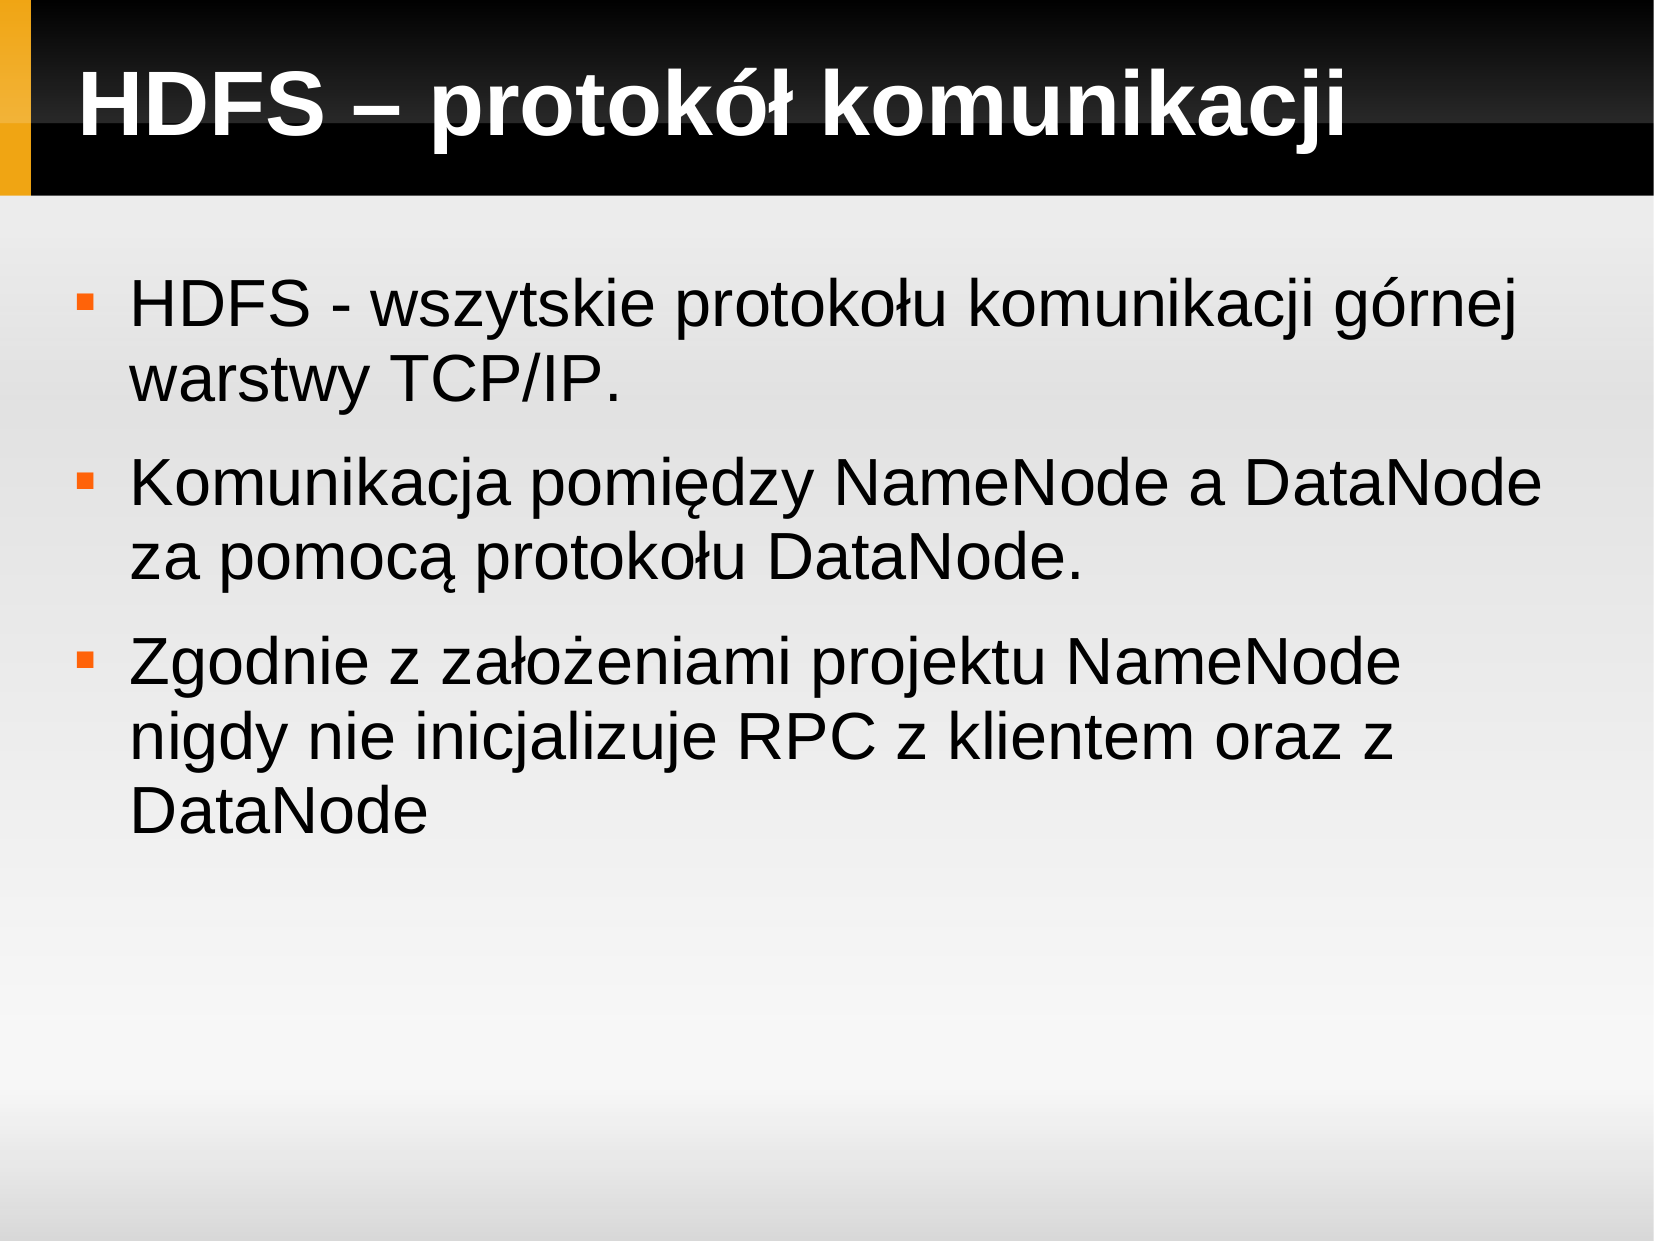

#
HDFS – protokół komunikacji
HDFS - wszytskie protokołu komunikacji górnej warstwy TCP/IP.
Komunikacja pomiędzy NameNode a DataNode za pomocą protokołu DataNode.
Zgodnie z założeniami projektu NameNode nigdy nie inicjalizuje RPC z klientem oraz z DataNode